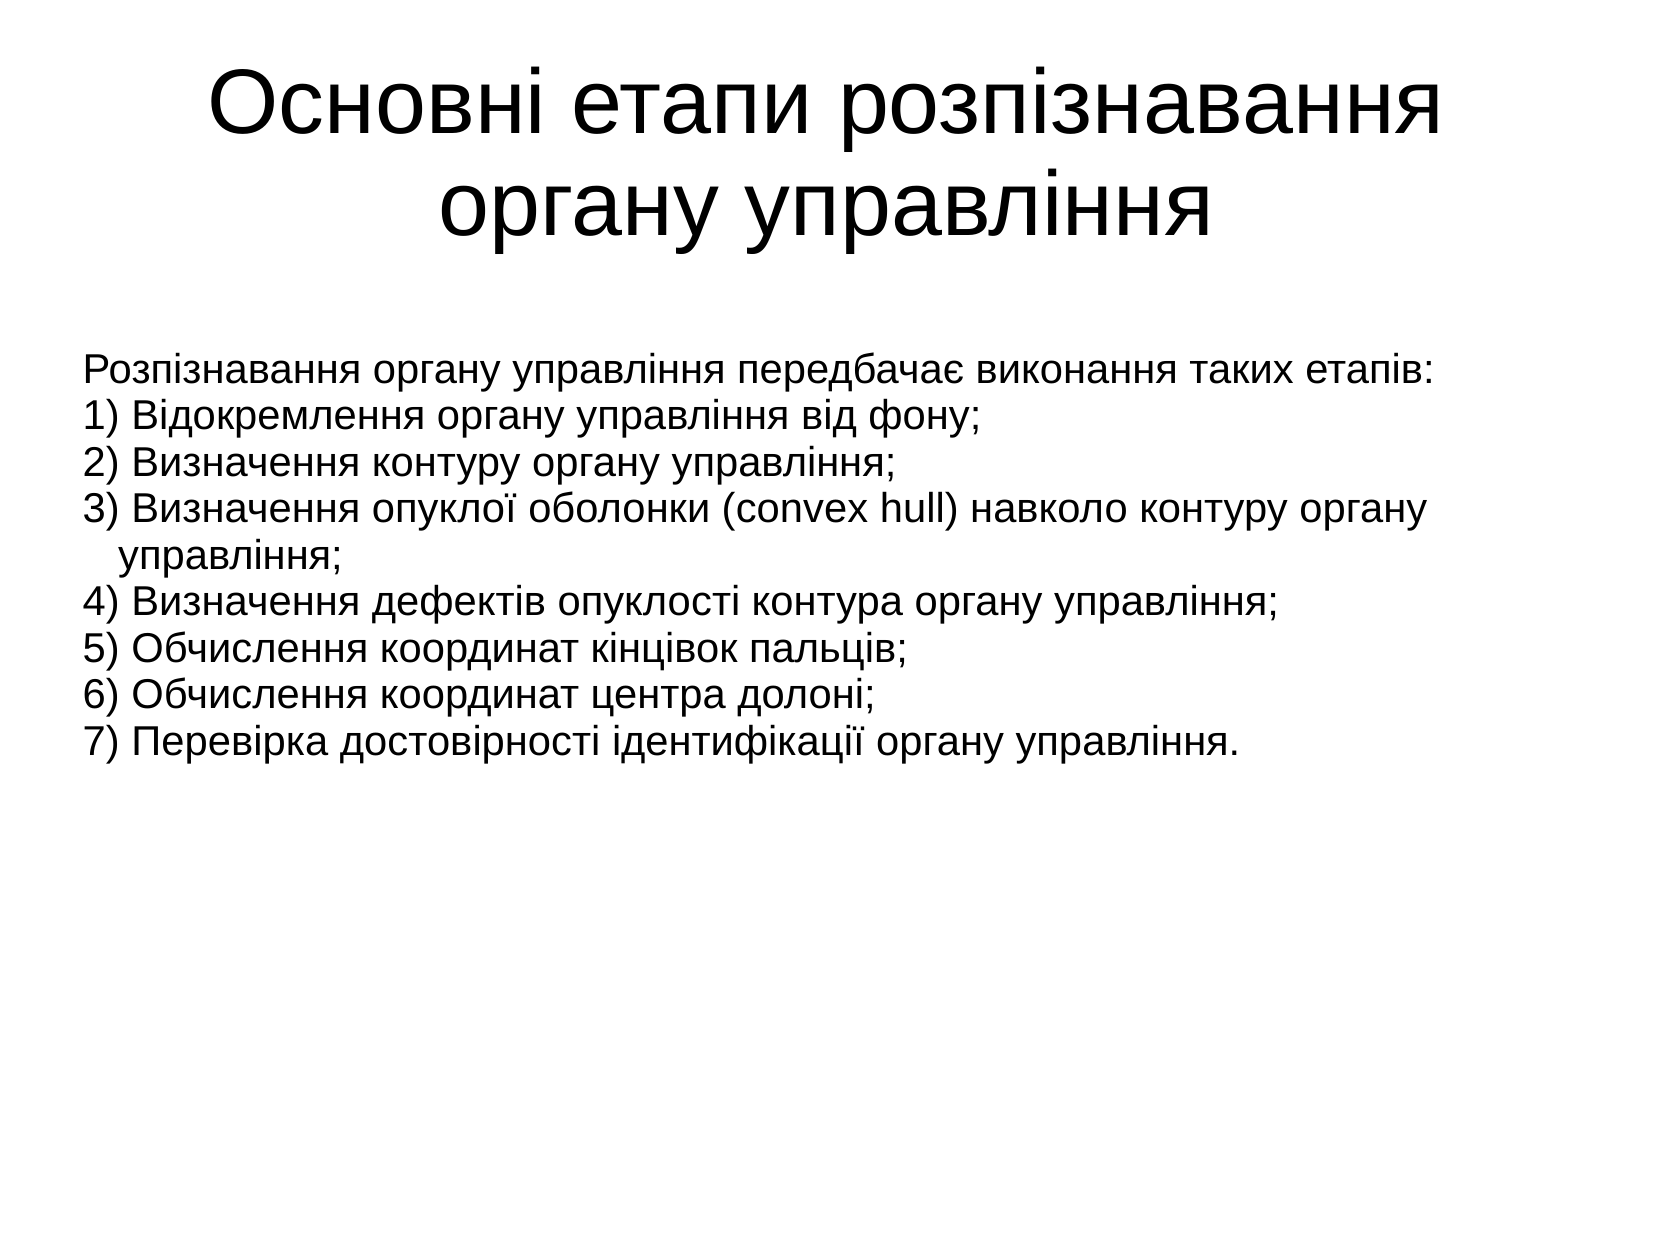

# Основні етапи розпізнавання органу управління
Розпізнавання органу управління передбачає виконання таких етапів:
 Відокремлення органу управління від фону;
 Визначення контуру органу управління;
 Визначення опуклої оболонки (convex hull) навколо контуру органу управління;
 Визначення дефектів опуклості контура органу управління;
 Обчислення координат кінцівок пальців;
 Обчислення координат центра долоні;
 Перевірка достовірності ідентифікації органу управління.